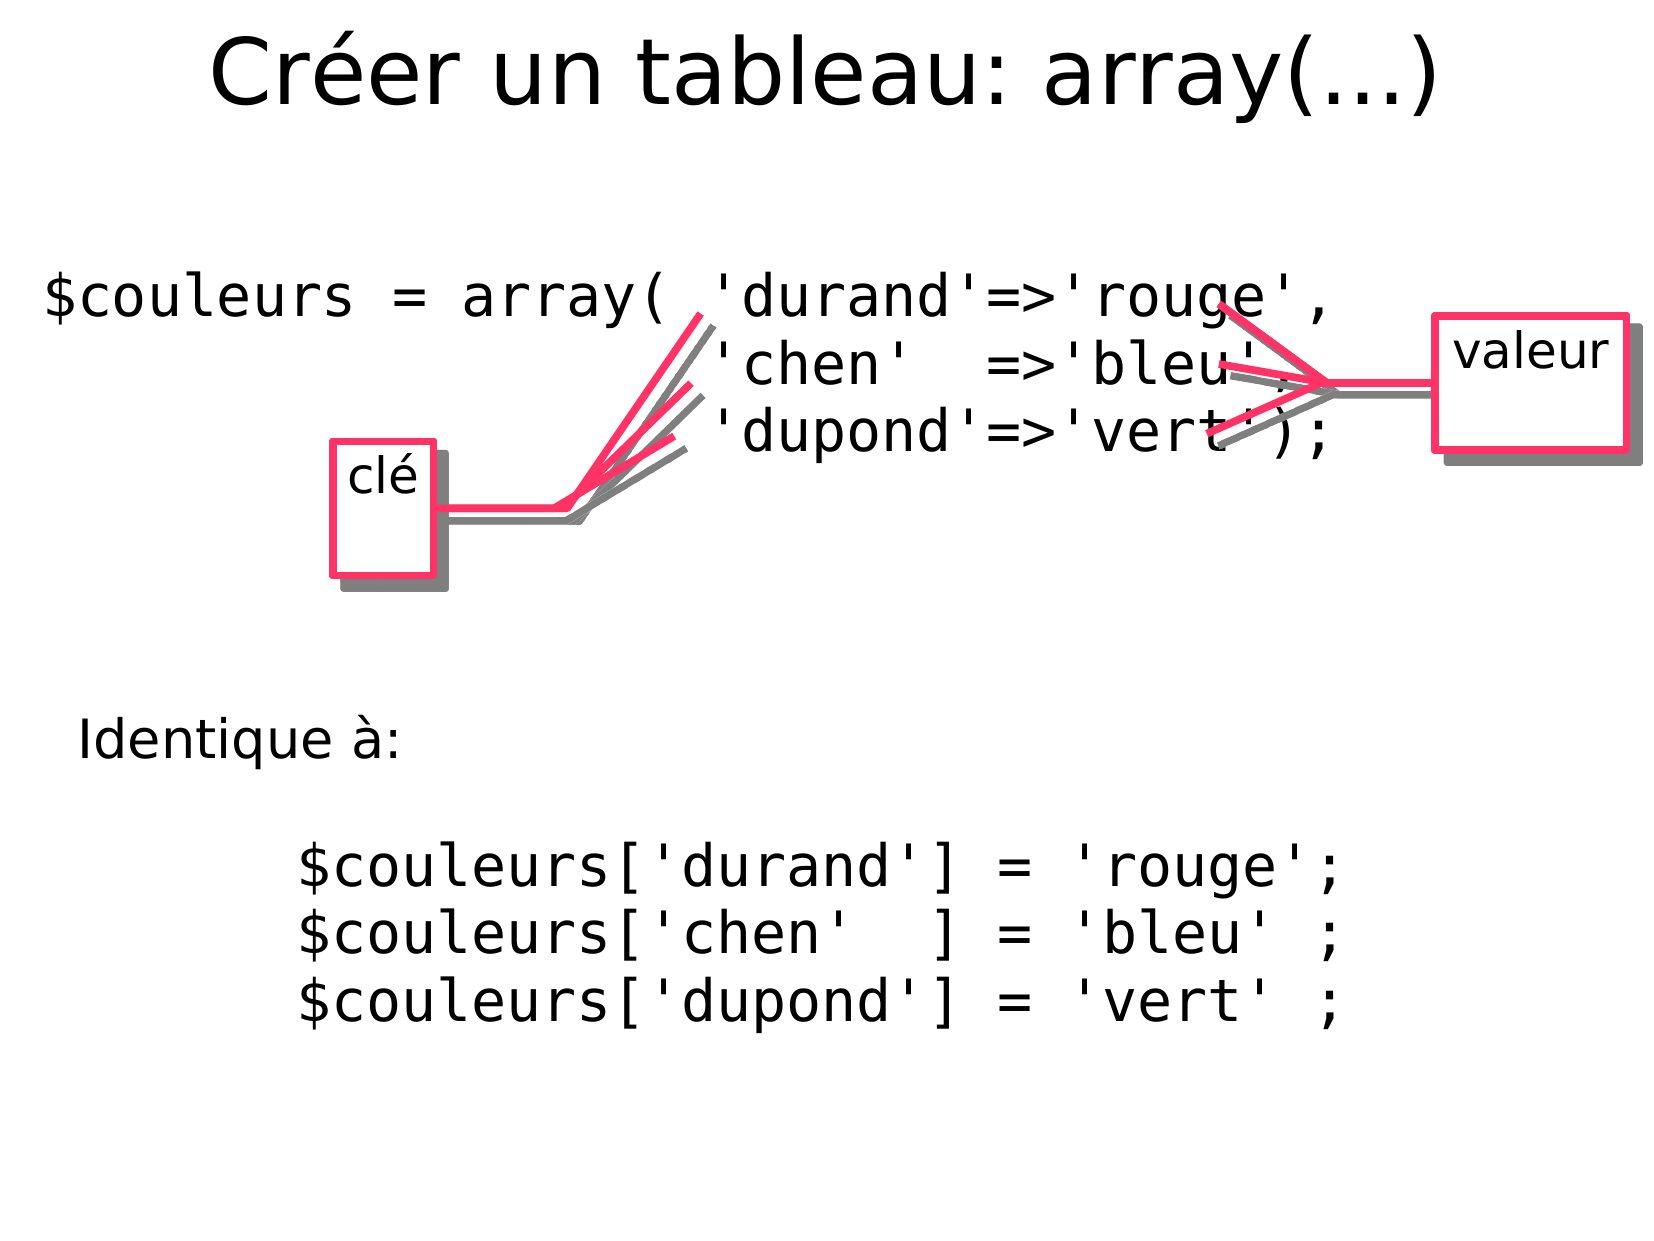

# Créer un tableau: array(...)
$couleurs = array(	'durand'=>'rouge',
 	'chen' =>'bleu',
		 	'dupond'=>'vert');
Identique à:
$couleurs['durand'] = 'rouge';
$couleurs['chen' ] = 'bleu' ;
$couleurs['dupond'] = 'vert' ;